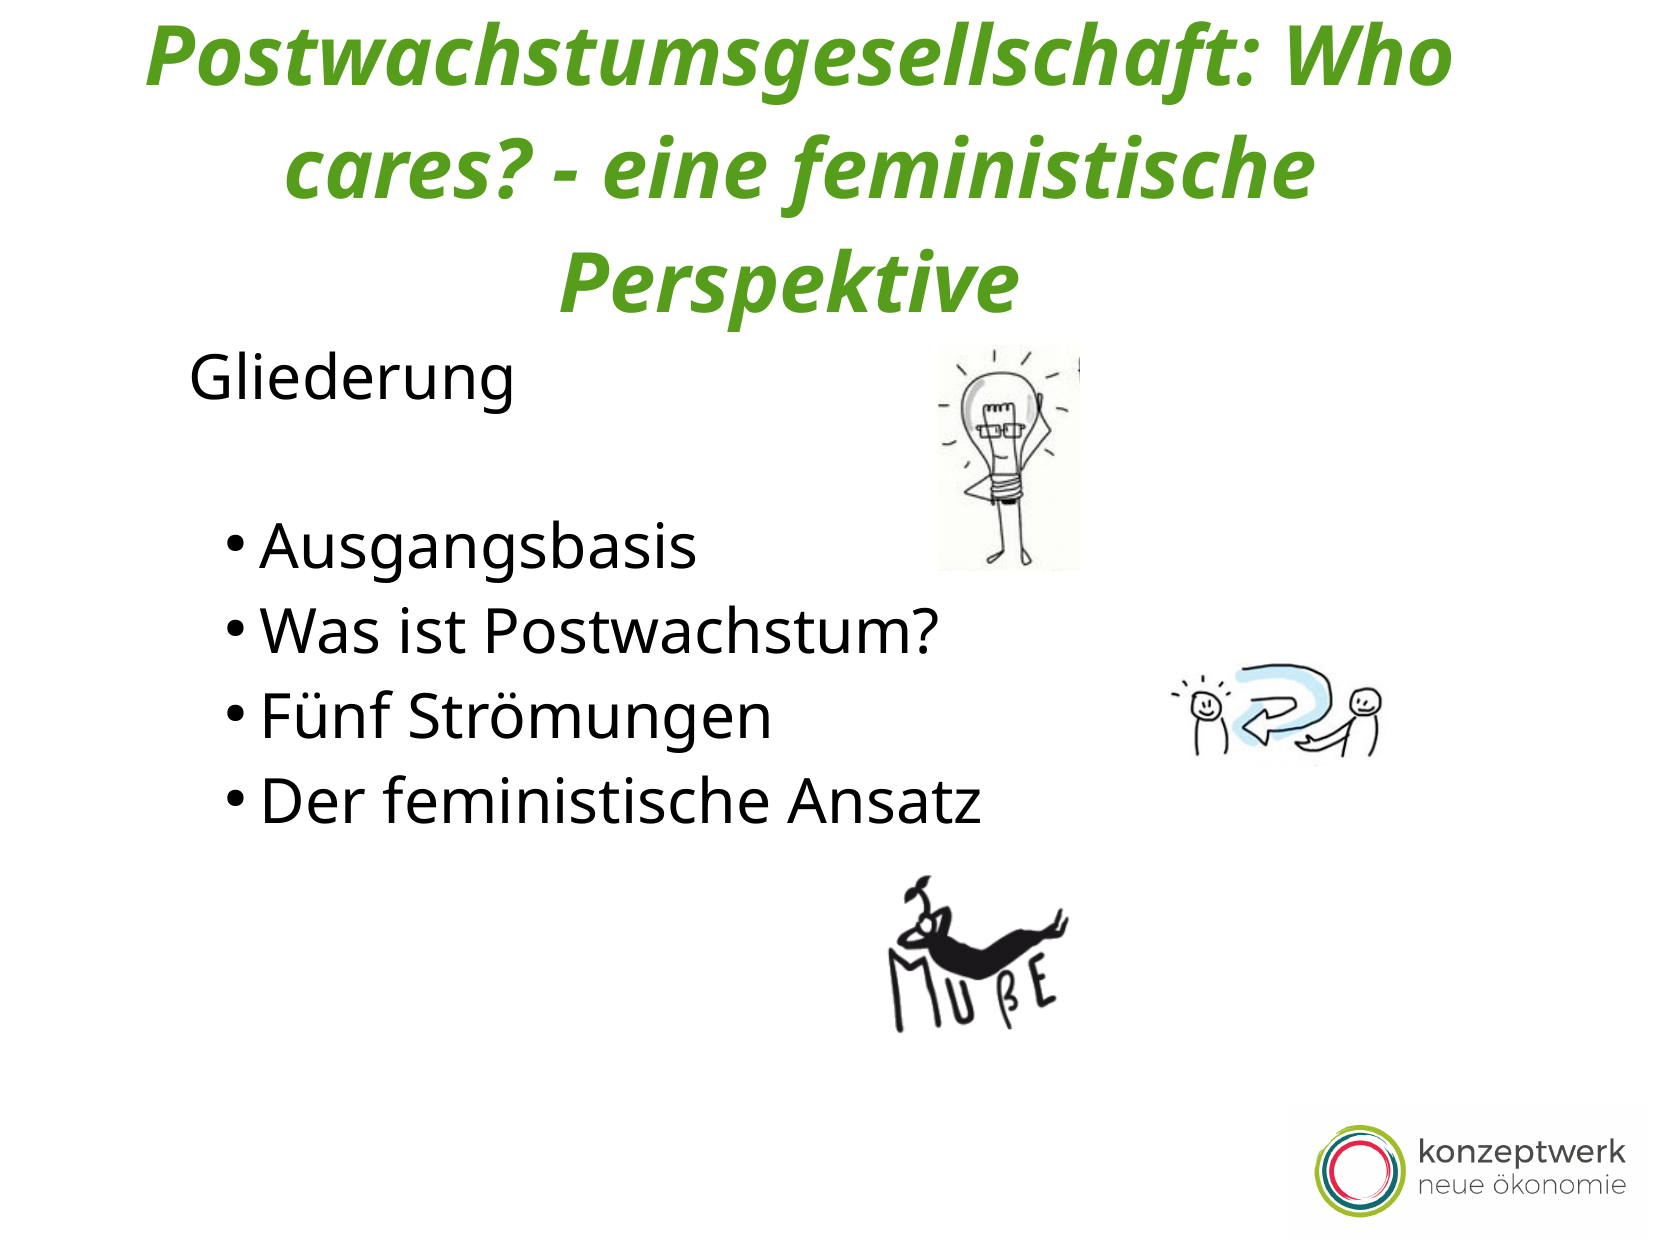

# Postwachstumsgesellschaft: Who cares? - eine feministische Perspektive
Gliederung
Ausgangsbasis
Was ist Postwachstum?
Fünf Strömungen
Der feministische Ansatz